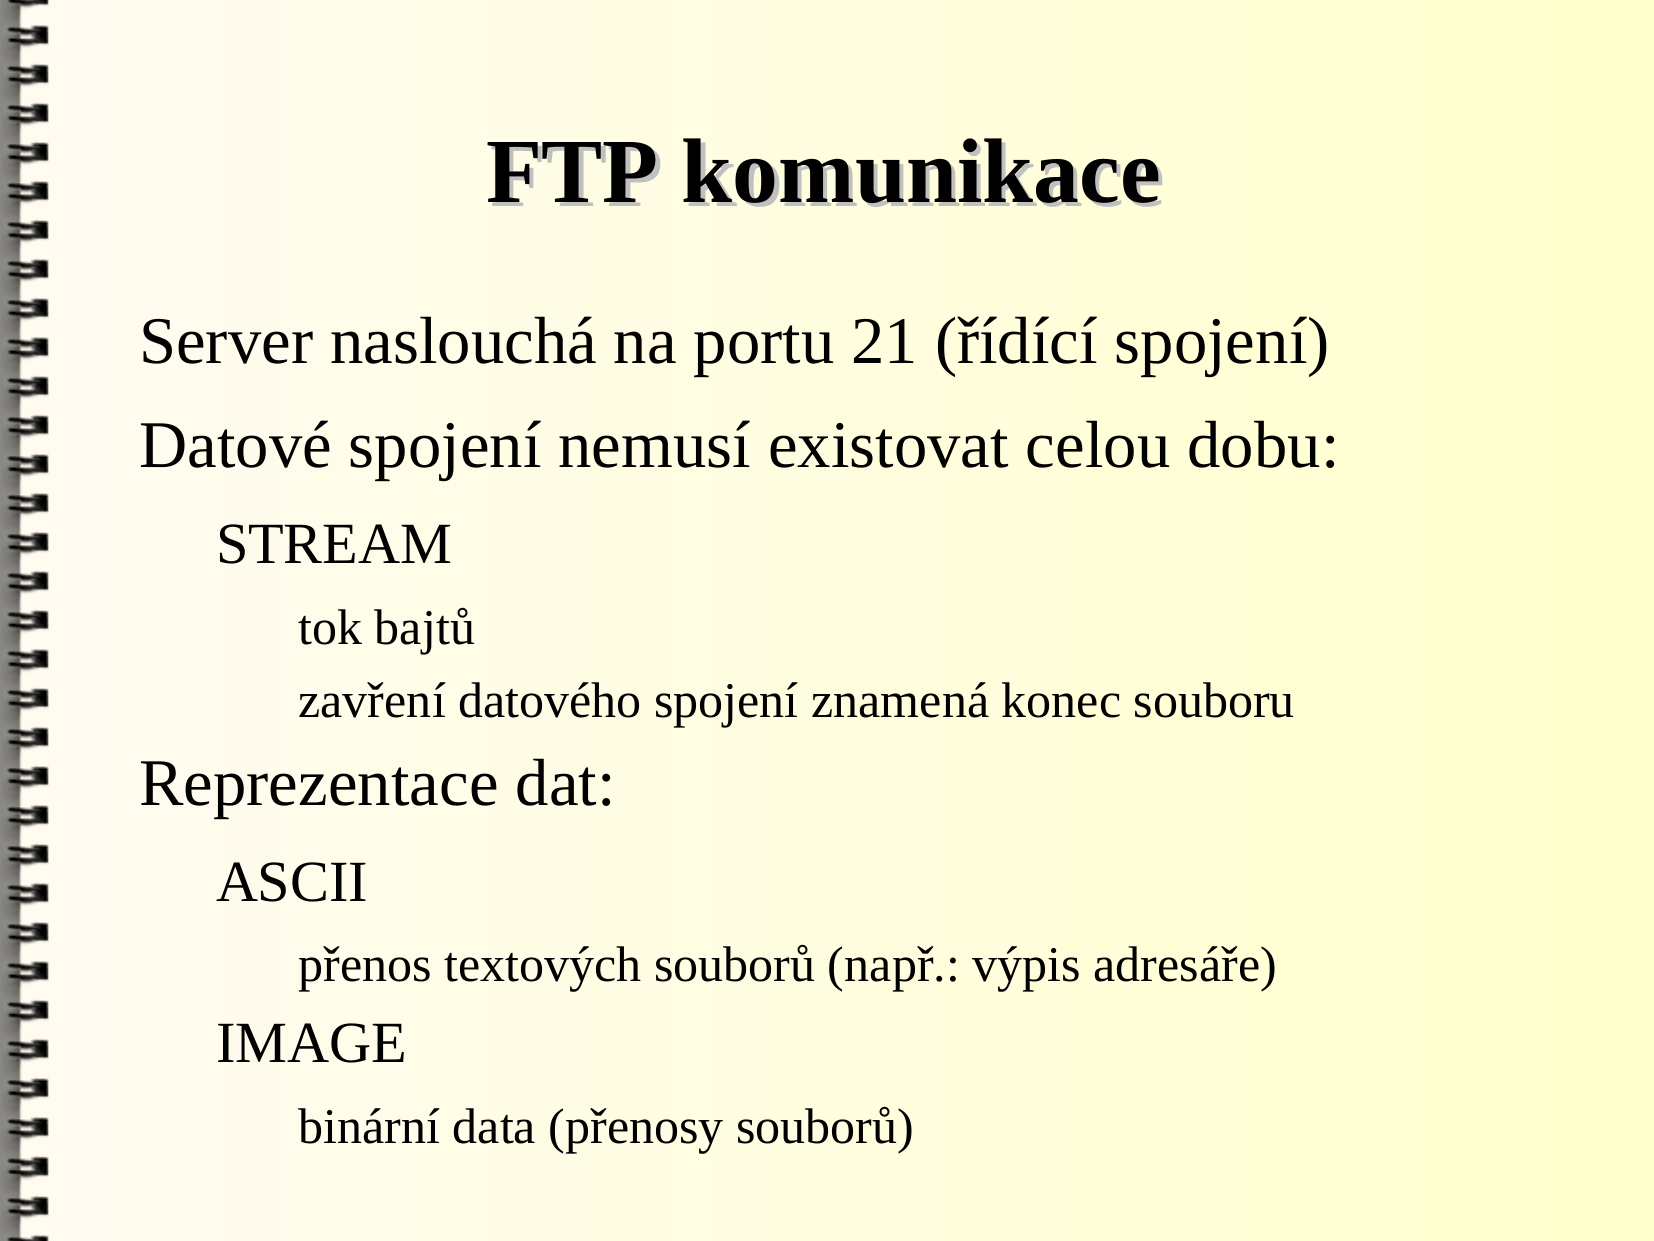

# FTP komunikace
Server naslouchá na portu 21 (řídící spojení)
Datové spojení nemusí existovat celou dobu:
STREAM
tok bajtů
zavření datového spojení znamená konec souboru
Reprezentace dat:
ASCII
přenos textových souborů (např.: výpis adresáře)
IMAGE
binární data (přenosy souborů)